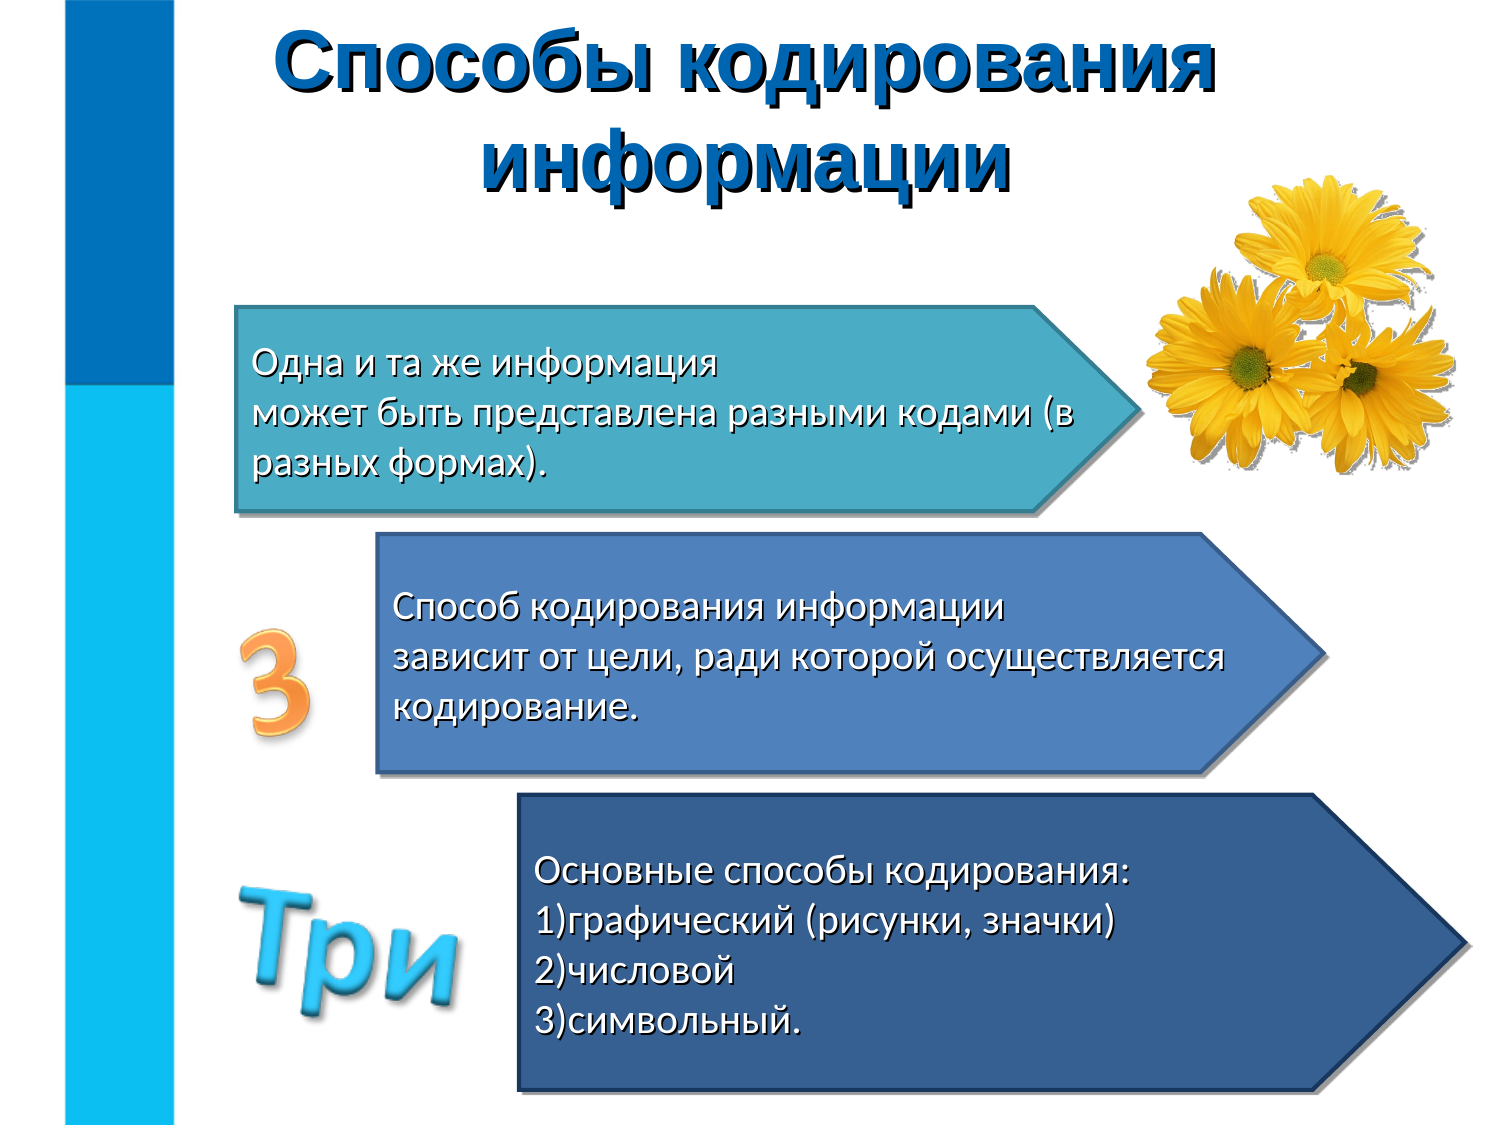

# Способы кодирования информации
Одна и та же информация
может быть представлена разными кодами (в разных формах).
Способ кодирования информации
зависит от цели, ради которой осуществляется кодирование.
Основные способы кодирования:
графический (рисунки, значки)
числовой
символьный.